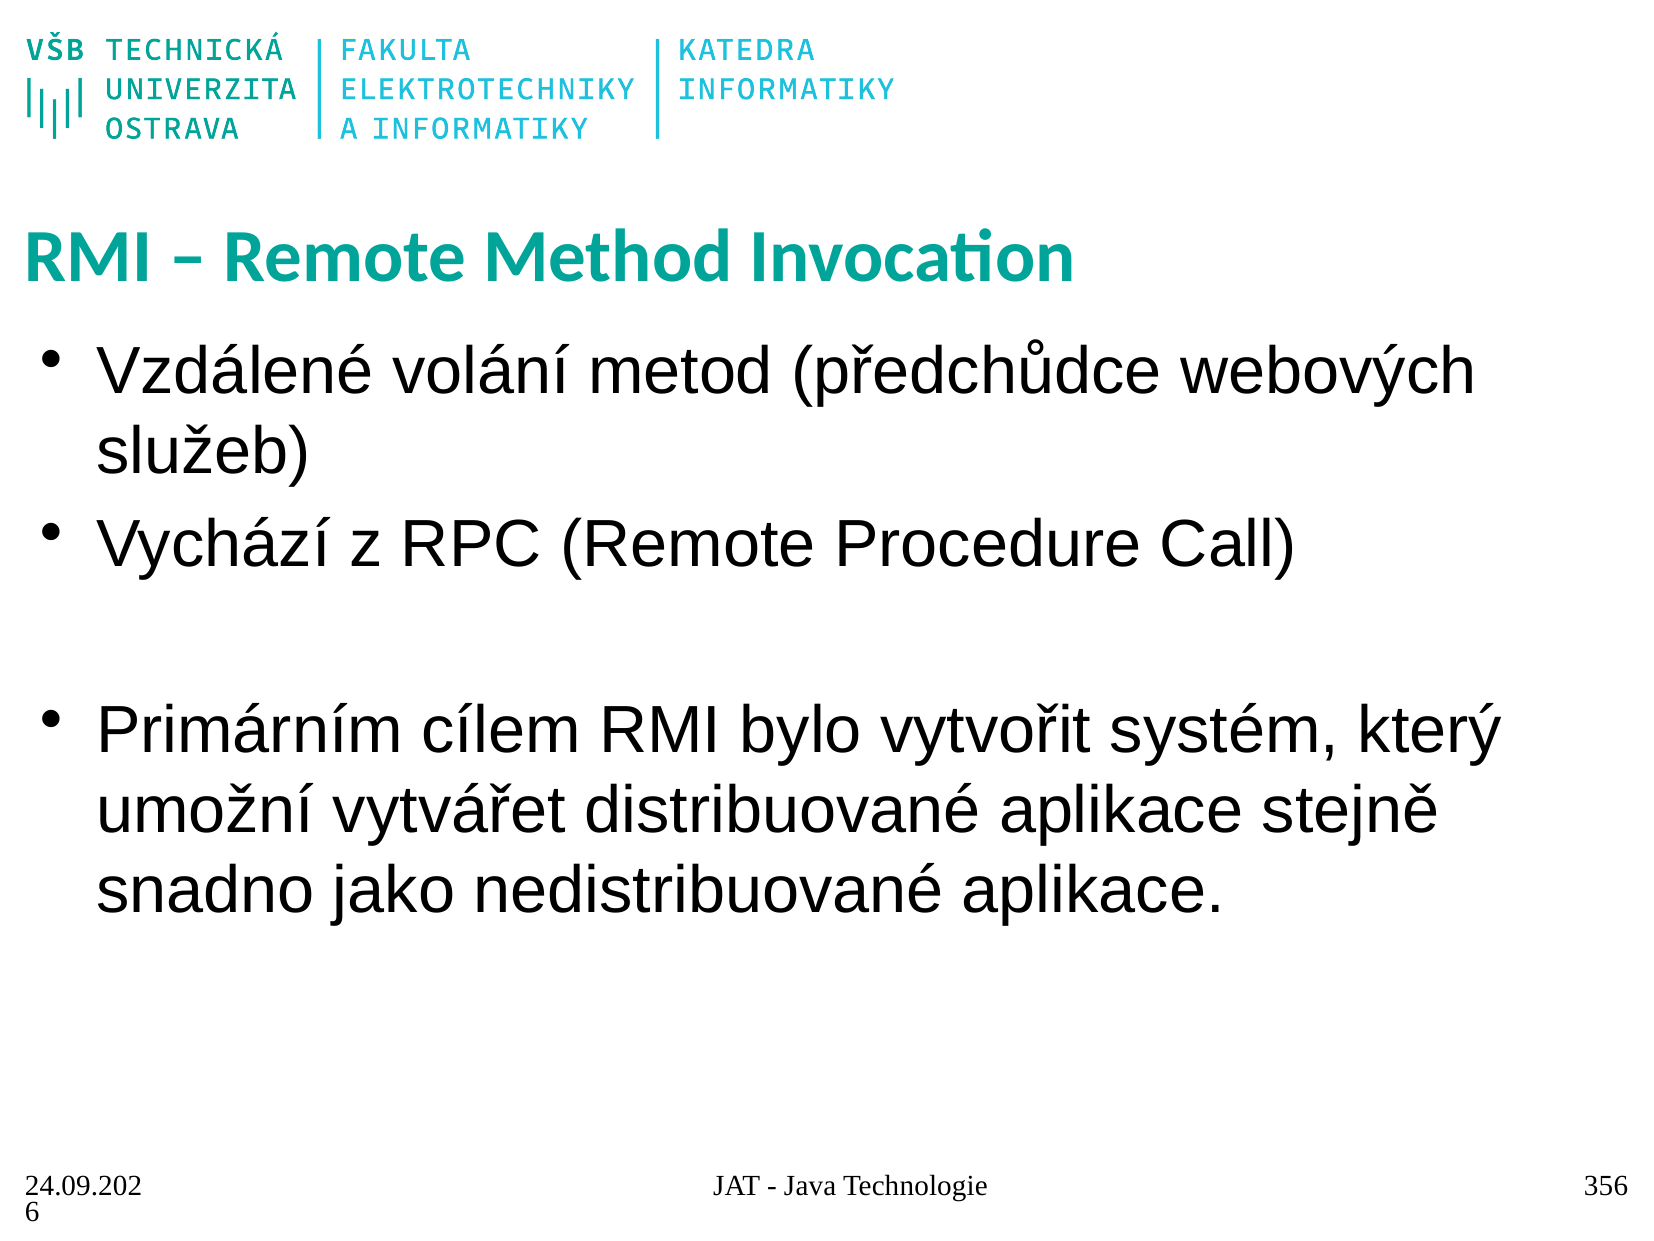

RMI – Remote Method Invocation
# Vzdálené volání metod (předchůdce webových služeb)
Vychází z RPC (Remote Procedure Call)
Primárním cílem RMI bylo vytvořit systém, který umožní vytvářet distribuované aplikace stejně snadno jako nedistribuované aplikace.
JAT - Java Technologie
356